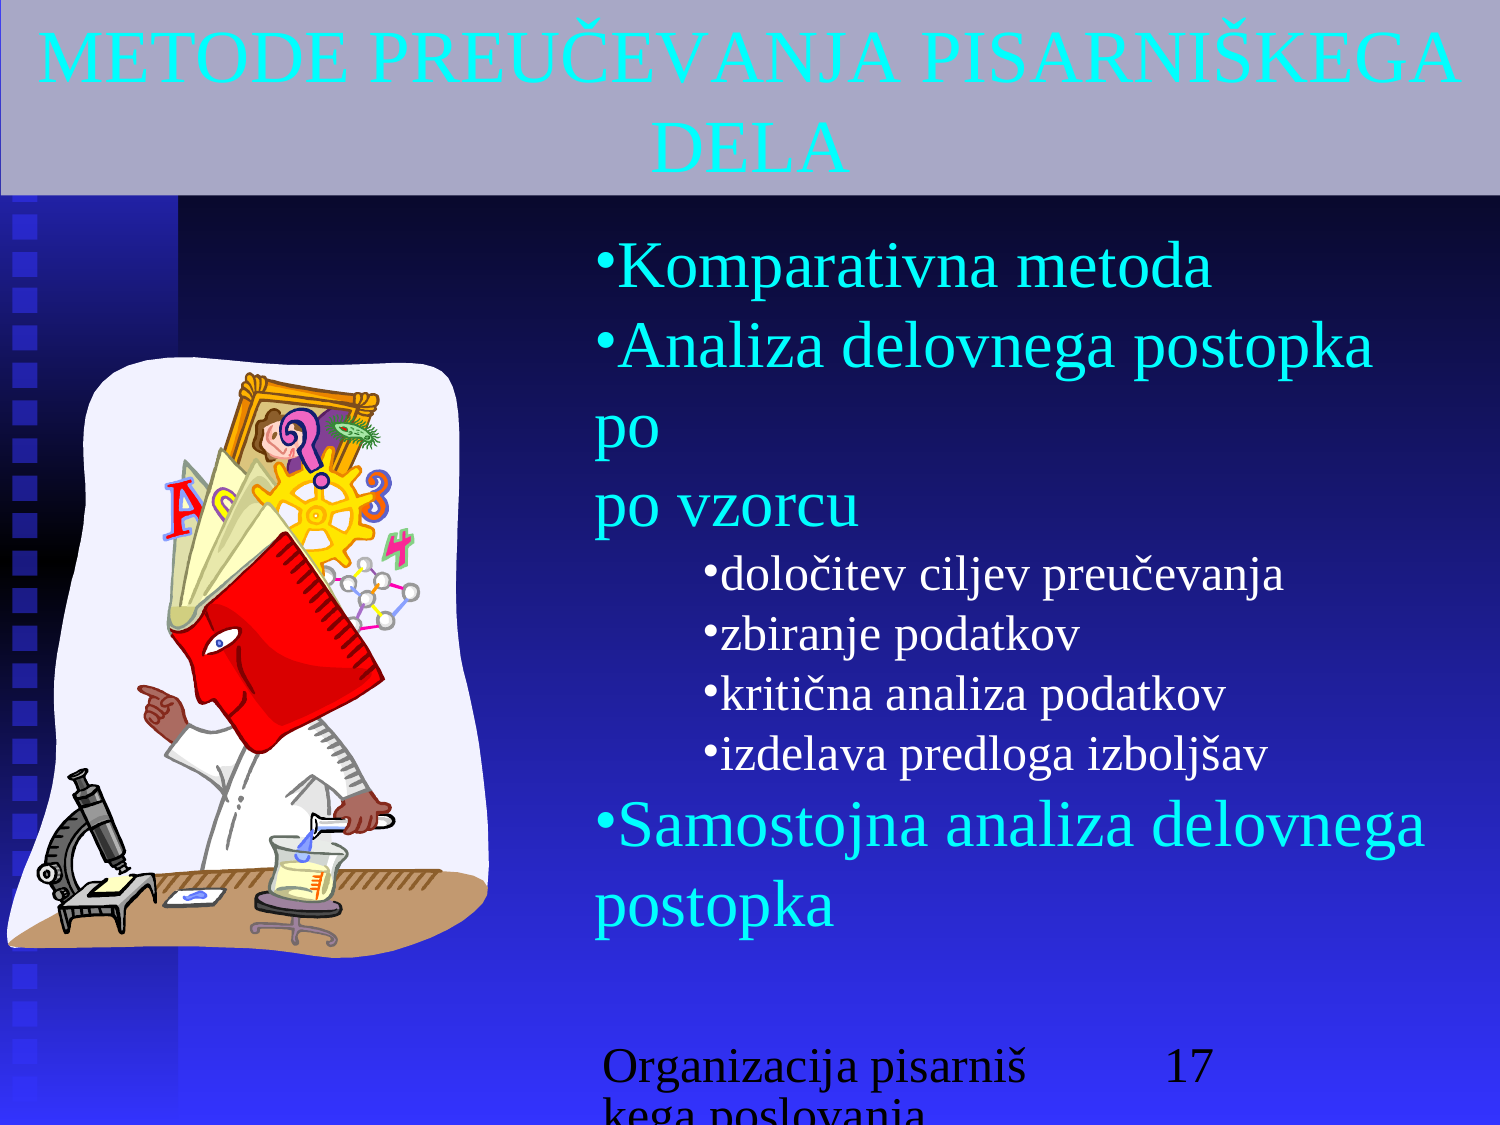

METODE PREUČEVANJA PISARNIŠKEGA DELA
Komparativna metoda
Analiza delovnega postopka po
po vzorcu
določitev ciljev preučevanja
zbiranje podatkov
kritična analiza podatkov
izdelava predloga izboljšav
Samostojna analiza delovnega
postopka
Organizacija pisarniškega poslovanja
17